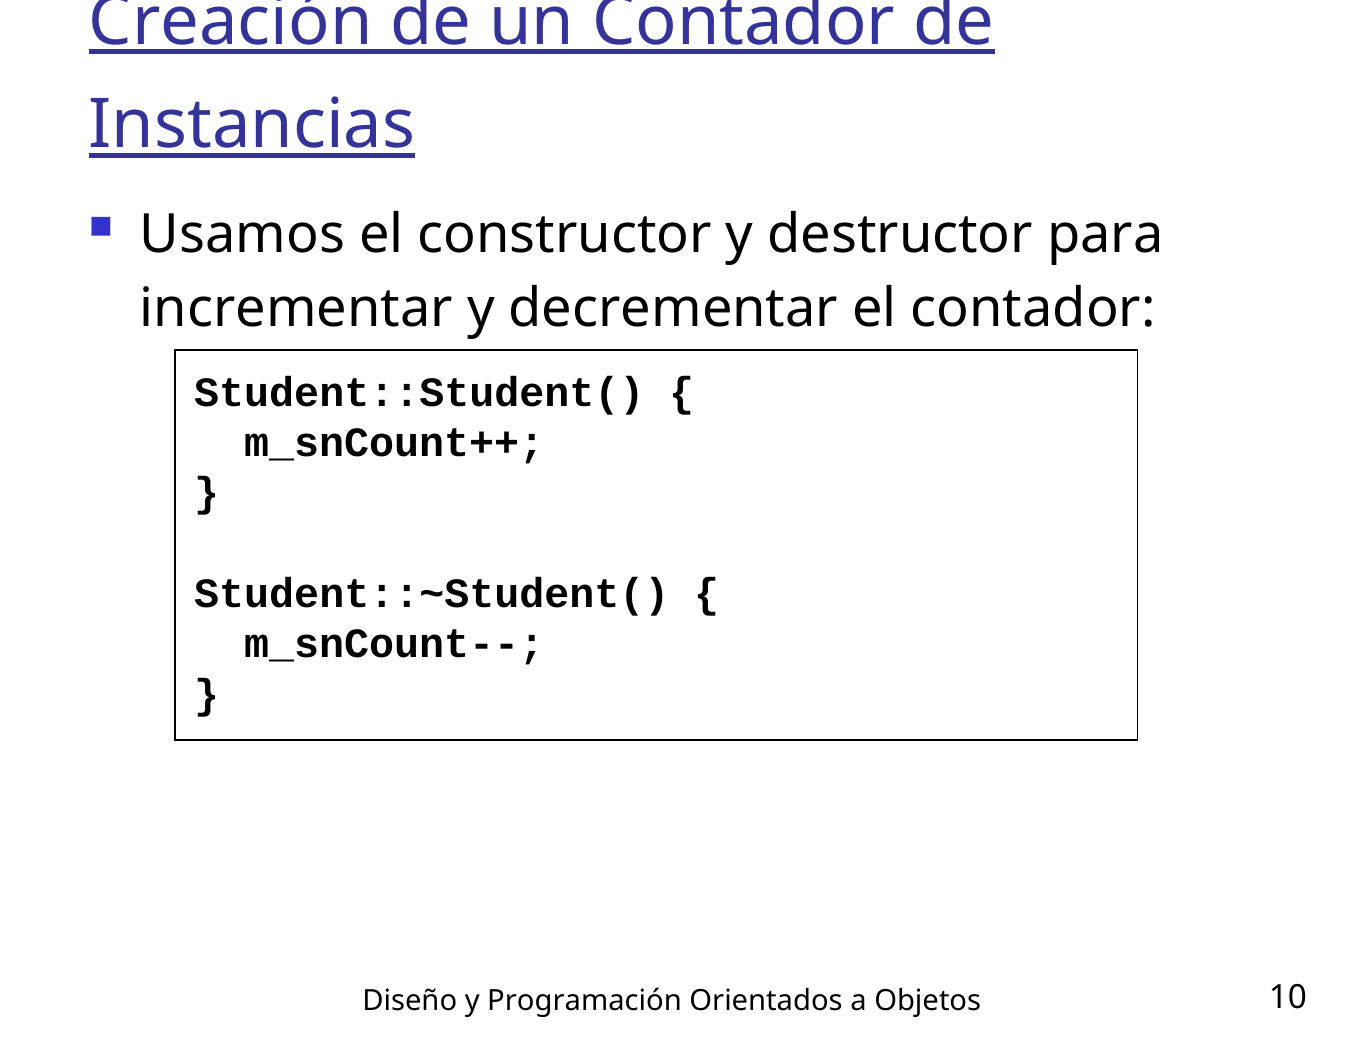

# Creación de un Contador de Instancias
Usamos el constructor y destructor para incrementar y decrementar el contador:
Student::Student()‏ {
 m_snCount++;
}
Student::~Student()‏ {
 m_snCount--;
}
Diseño y Programación Orientados a Objetos
10